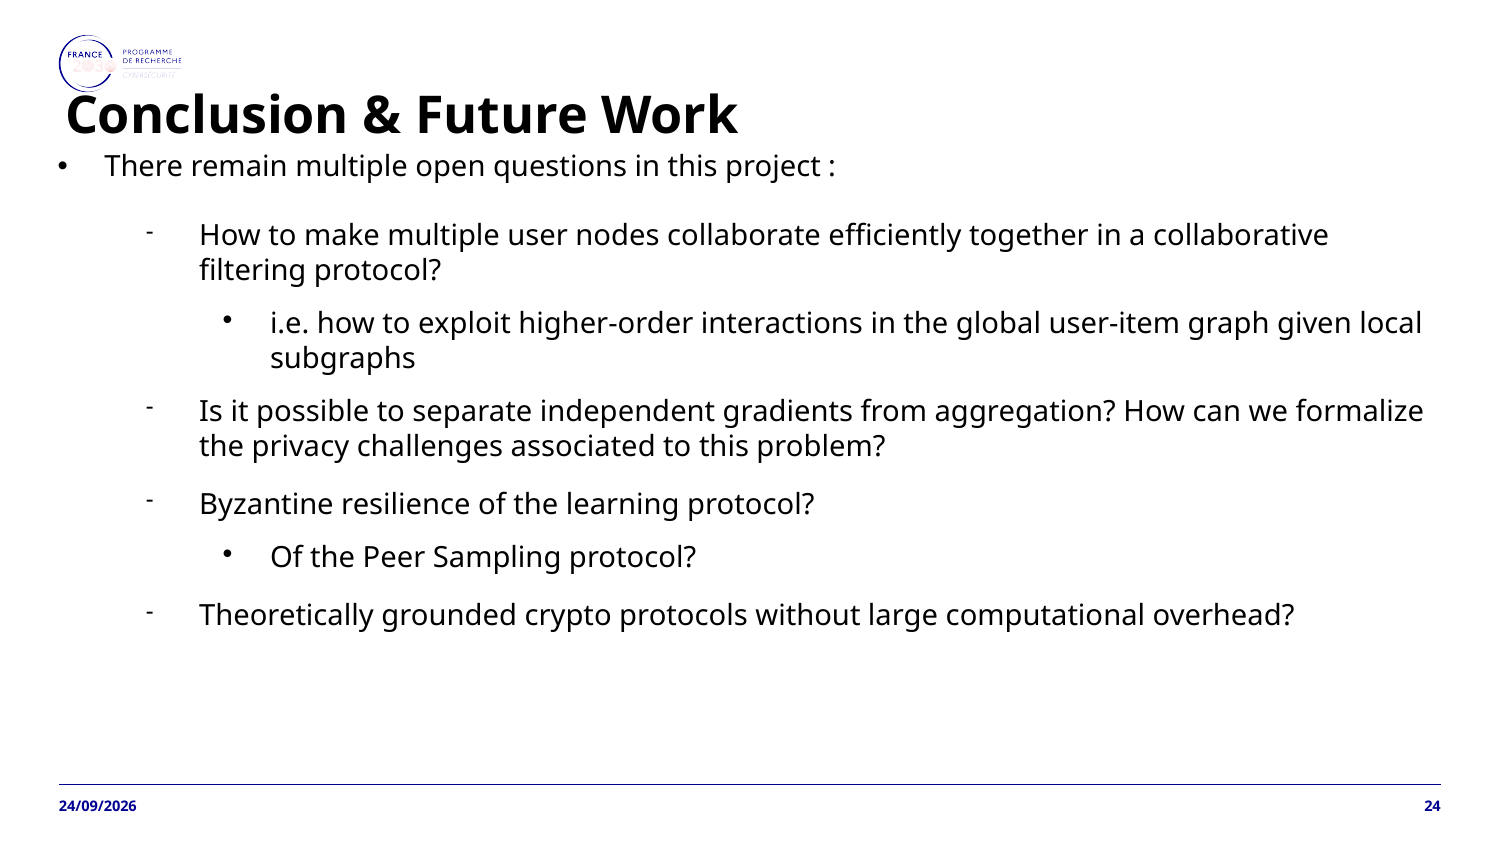

# Conclusion & Future Work
There remain multiple open questions in this project :
How to make multiple user nodes collaborate efficiently together in a collaborative filtering protocol?
i.e. how to exploit higher-order interactions in the global user-item graph given local subgraphs
Is it possible to separate independent gradients from aggregation? How can we formalize the privacy challenges associated to this problem?
Byzantine resilience of the learning protocol?
Of the Peer Sampling protocol?
Theoretically grounded crypto protocols without large computational overhead?